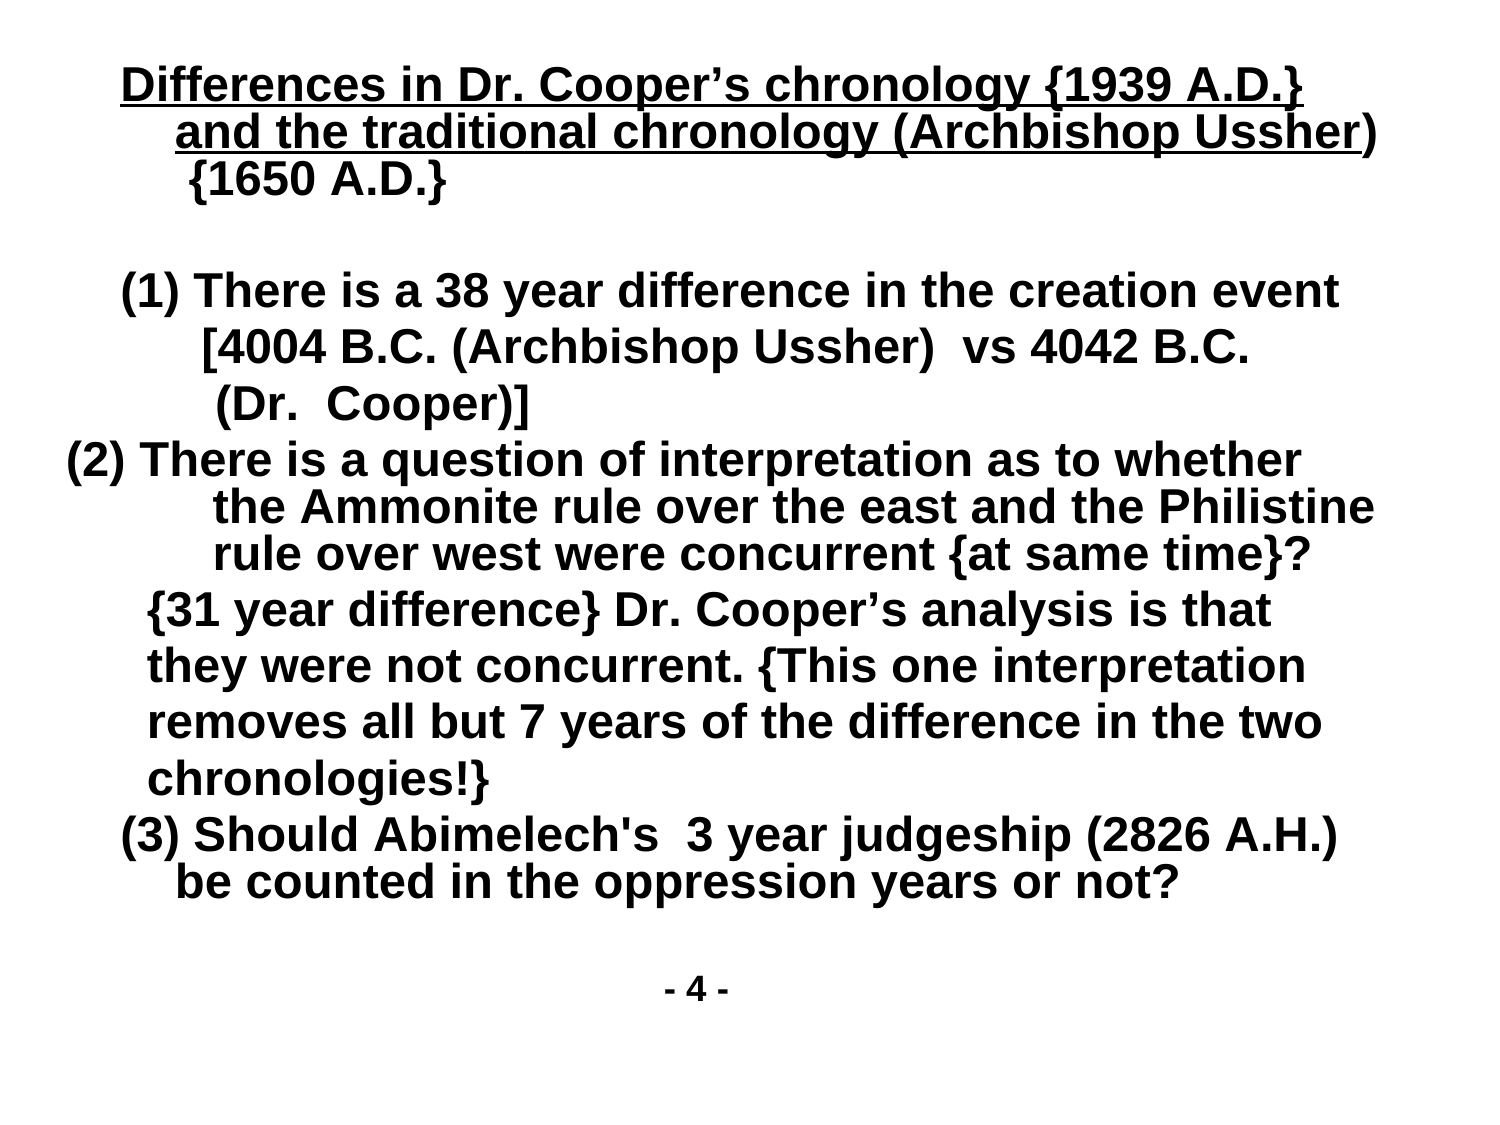

# Differences in Dr. Cooper’s chronology {1939 A.D.} and the traditional chronology (Archbishop Ussher) {1650 A.D.}
(1) There is a 38 year difference in the creation event
 [4004 B.C. (Archbishop Ussher) vs 4042 B.C.
 (Dr. Cooper)]
There is a question of interpretation as to whether the Ammonite rule over the east and the Philistine rule over west were concurrent {at same time}?
 {31 year difference} Dr. Cooper’s analysis is that
 they were not concurrent. {This one interpretation
 removes all but 7 years of the difference in the two
 chronologies!}
(3) Should Abimelech's 3 year judgeship (2826 A.H.) be counted in the oppression years or not?
 - 4 -